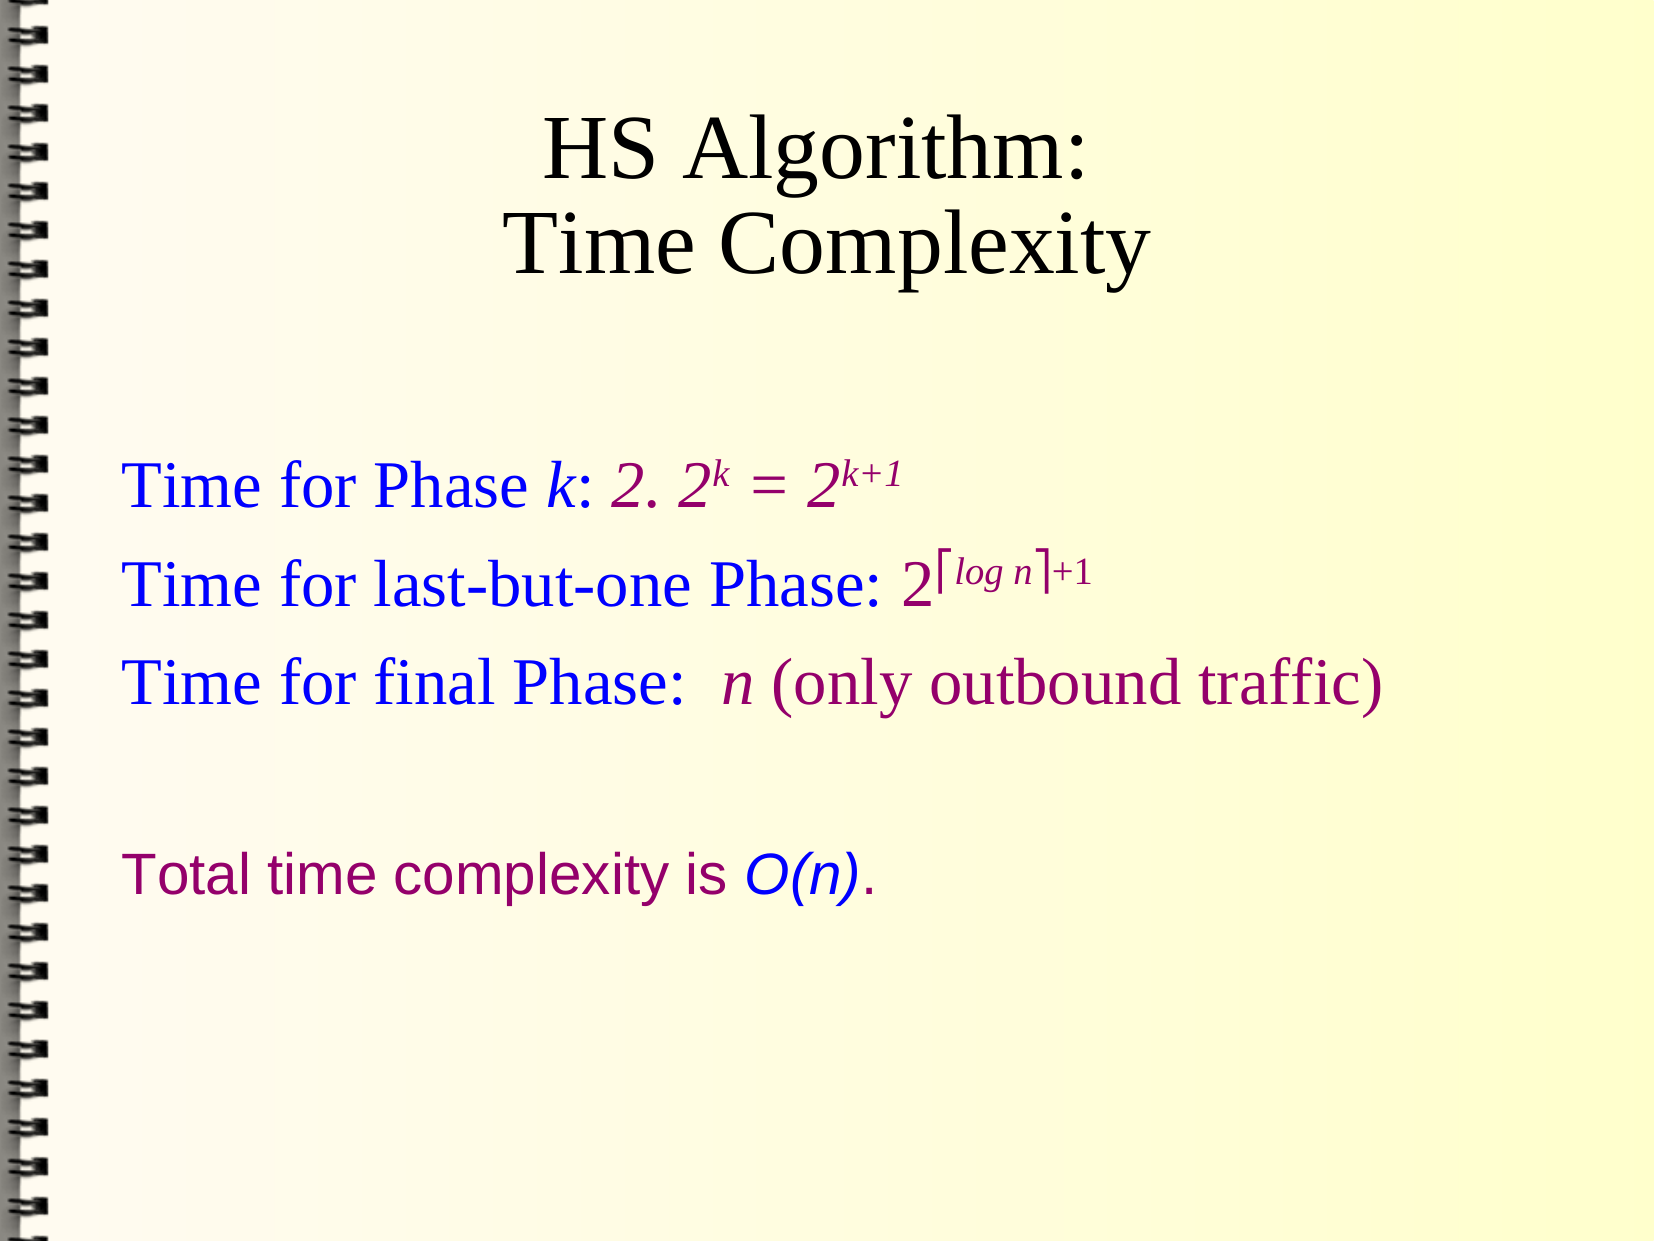

# HS Algorithm: Time Complexity
Time for Phase k: 2. 2k = 2k+1
Time for last-but-one Phase: 2⎡log n⎤+1
Time for final Phase: n (only outbound traffic)
Total time complexity is O(n).